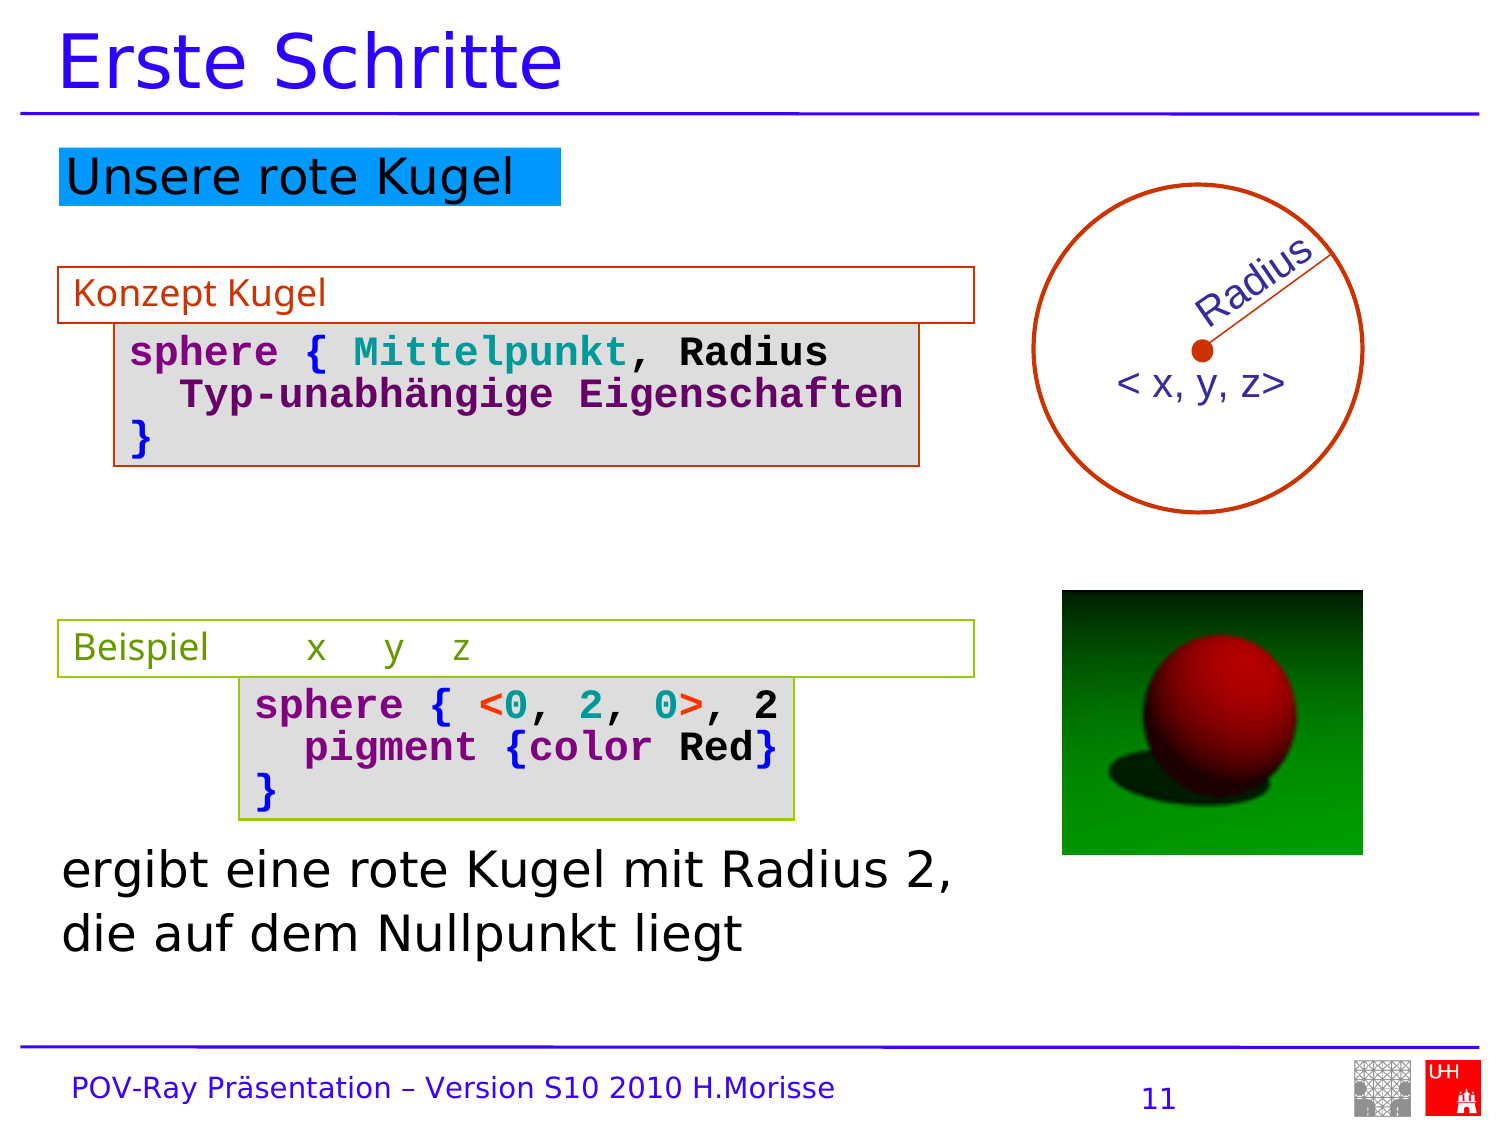

# Erste Schritte
Unsere rote Kugel
Radius
Konzept Kugel
sphere { Mittelpunkt, Radius
 Typ-unabhängige Eigenschaften
}
< x, y, z>
Beispiel x y z
sphere { <0, 2, 0>, 2
 pigment {color Red}
}
ergibt eine rote Kugel mit Radius 2,
die auf dem Nullpunkt liegt